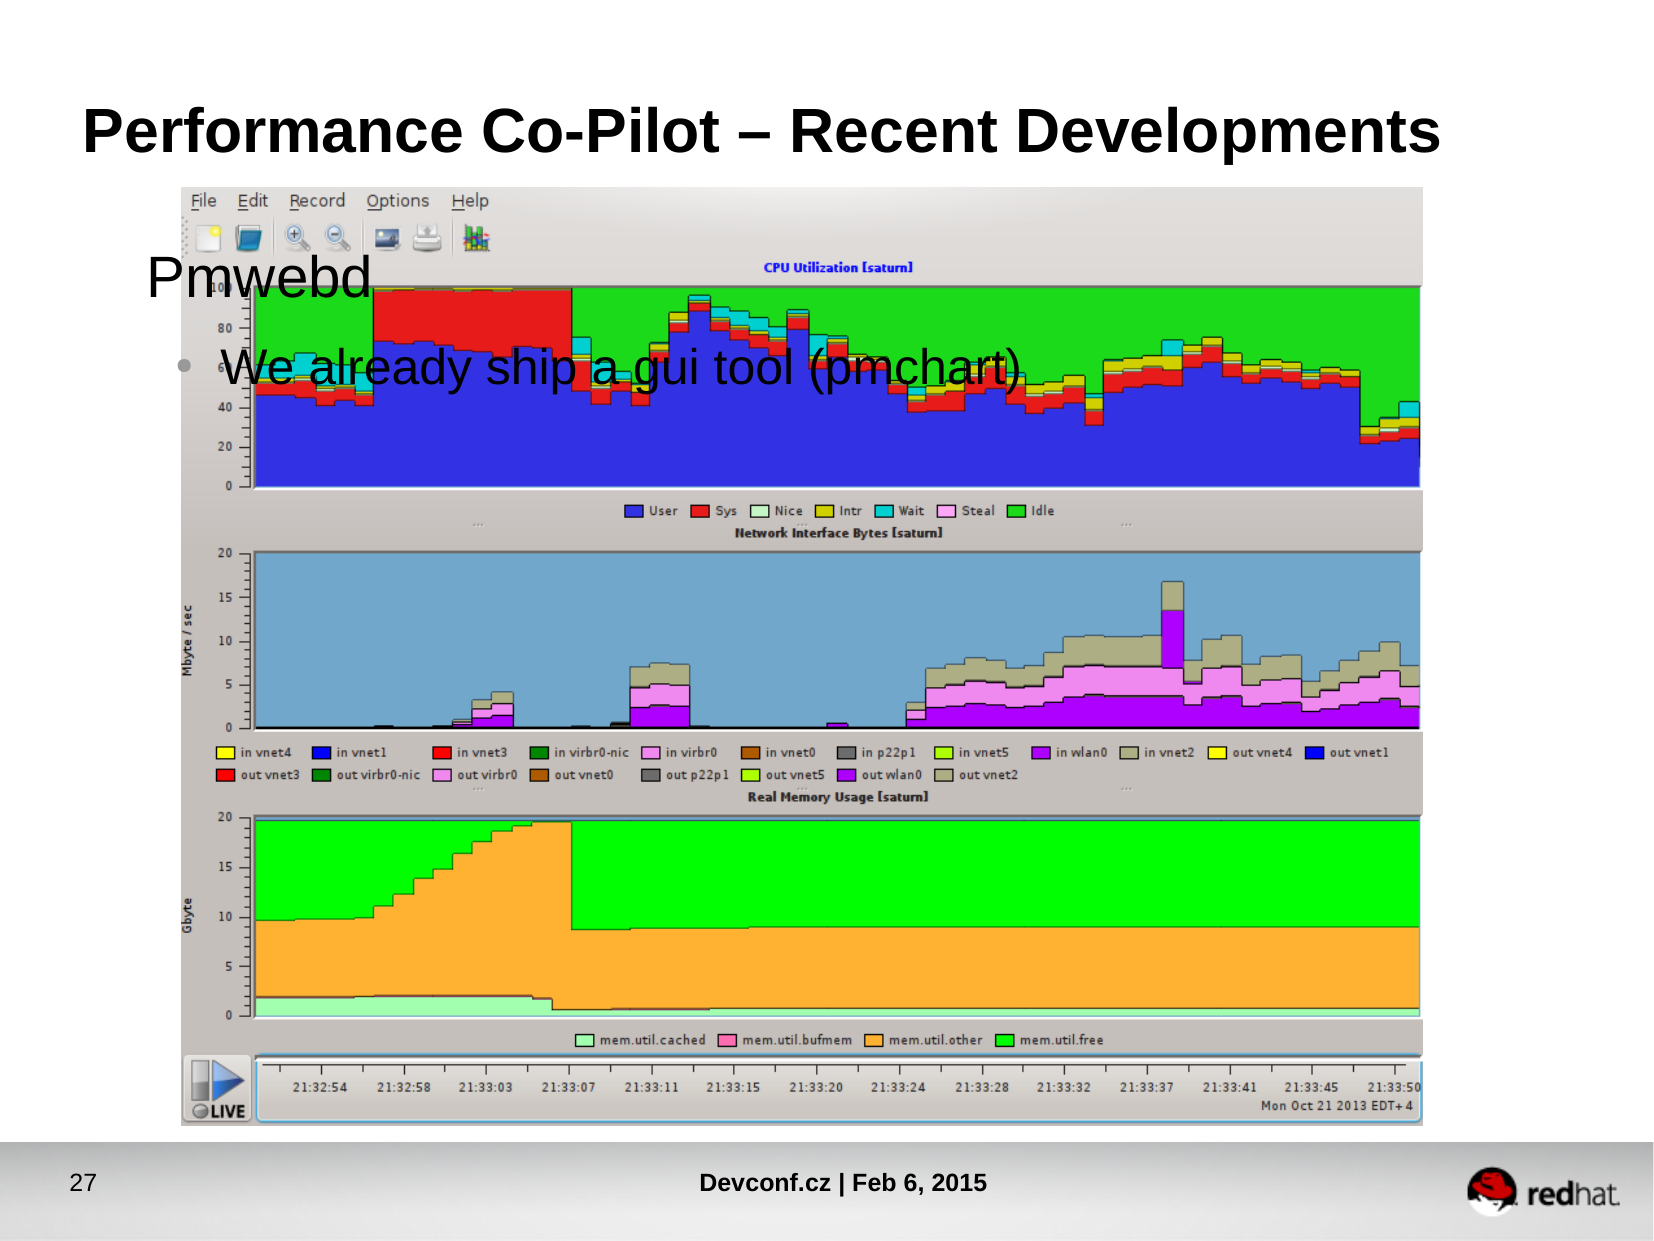

# Performance Co-Pilot – Recent Developments
Pmwebd
We already ship a gui tool (pmchart)